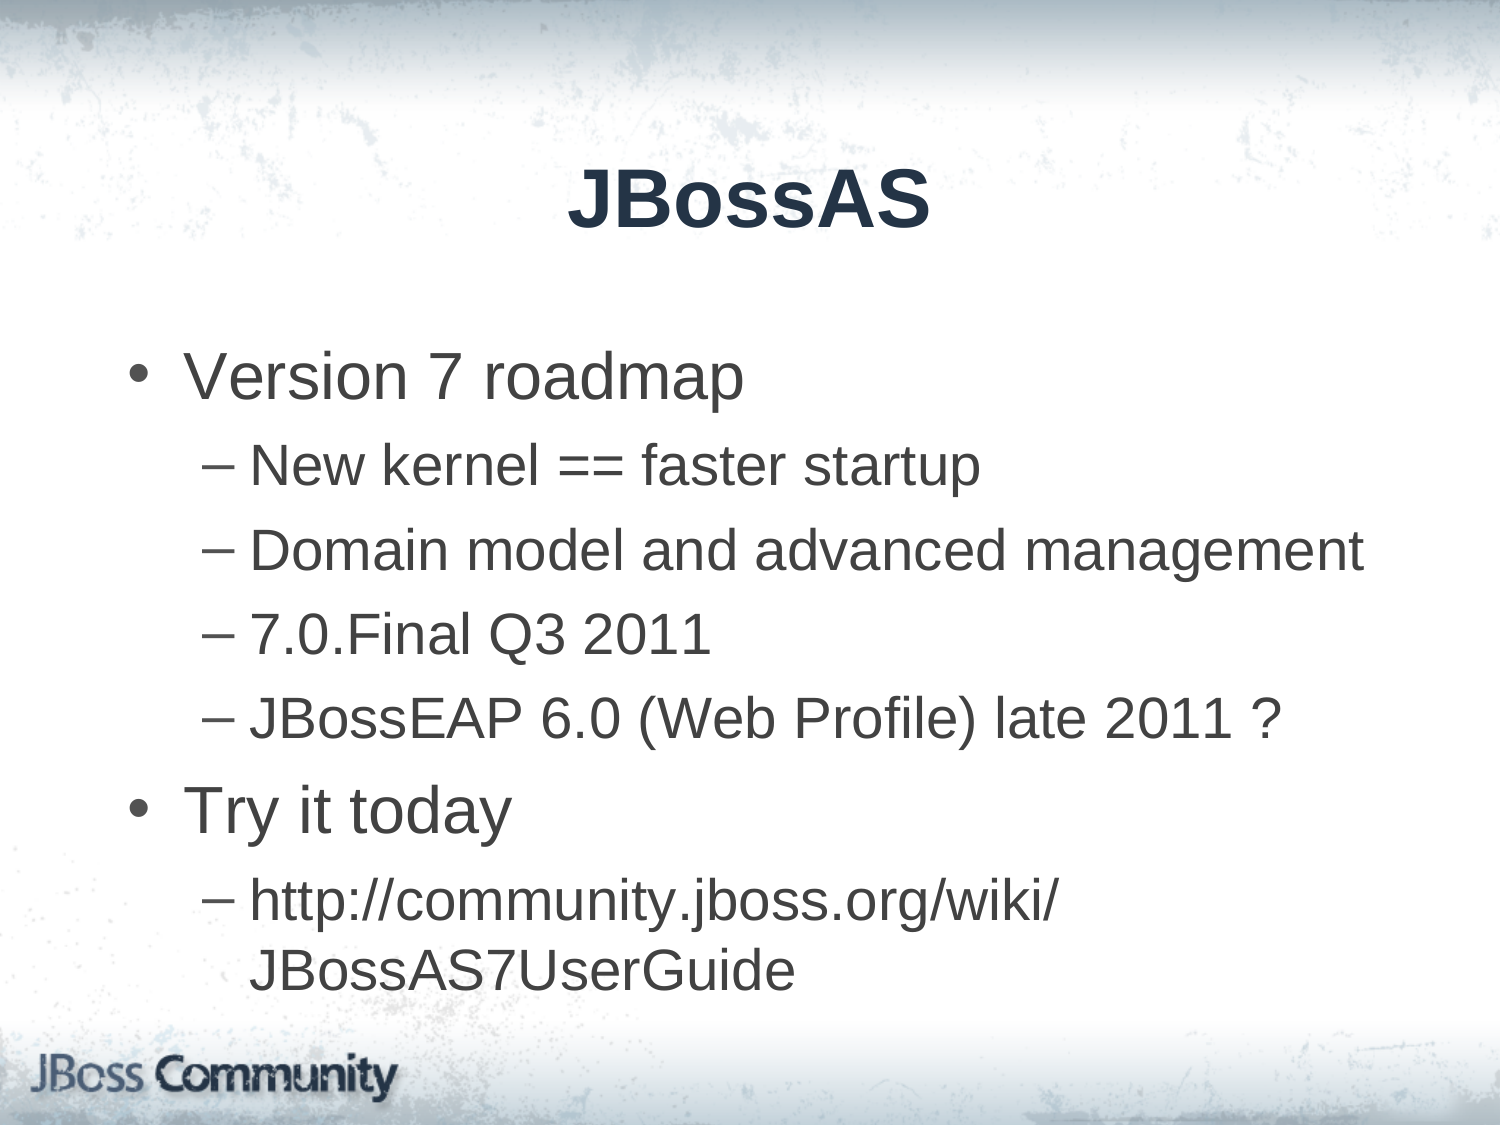

# JBossAS
Version 7 roadmap
New kernel == faster startup
Domain model and advanced management
7.0.Final Q3 2011
JBossEAP 6.0 (Web Profile) late 2011 ?
Try it today
http://community.jboss.org/wiki/JBossAS7UserGuide